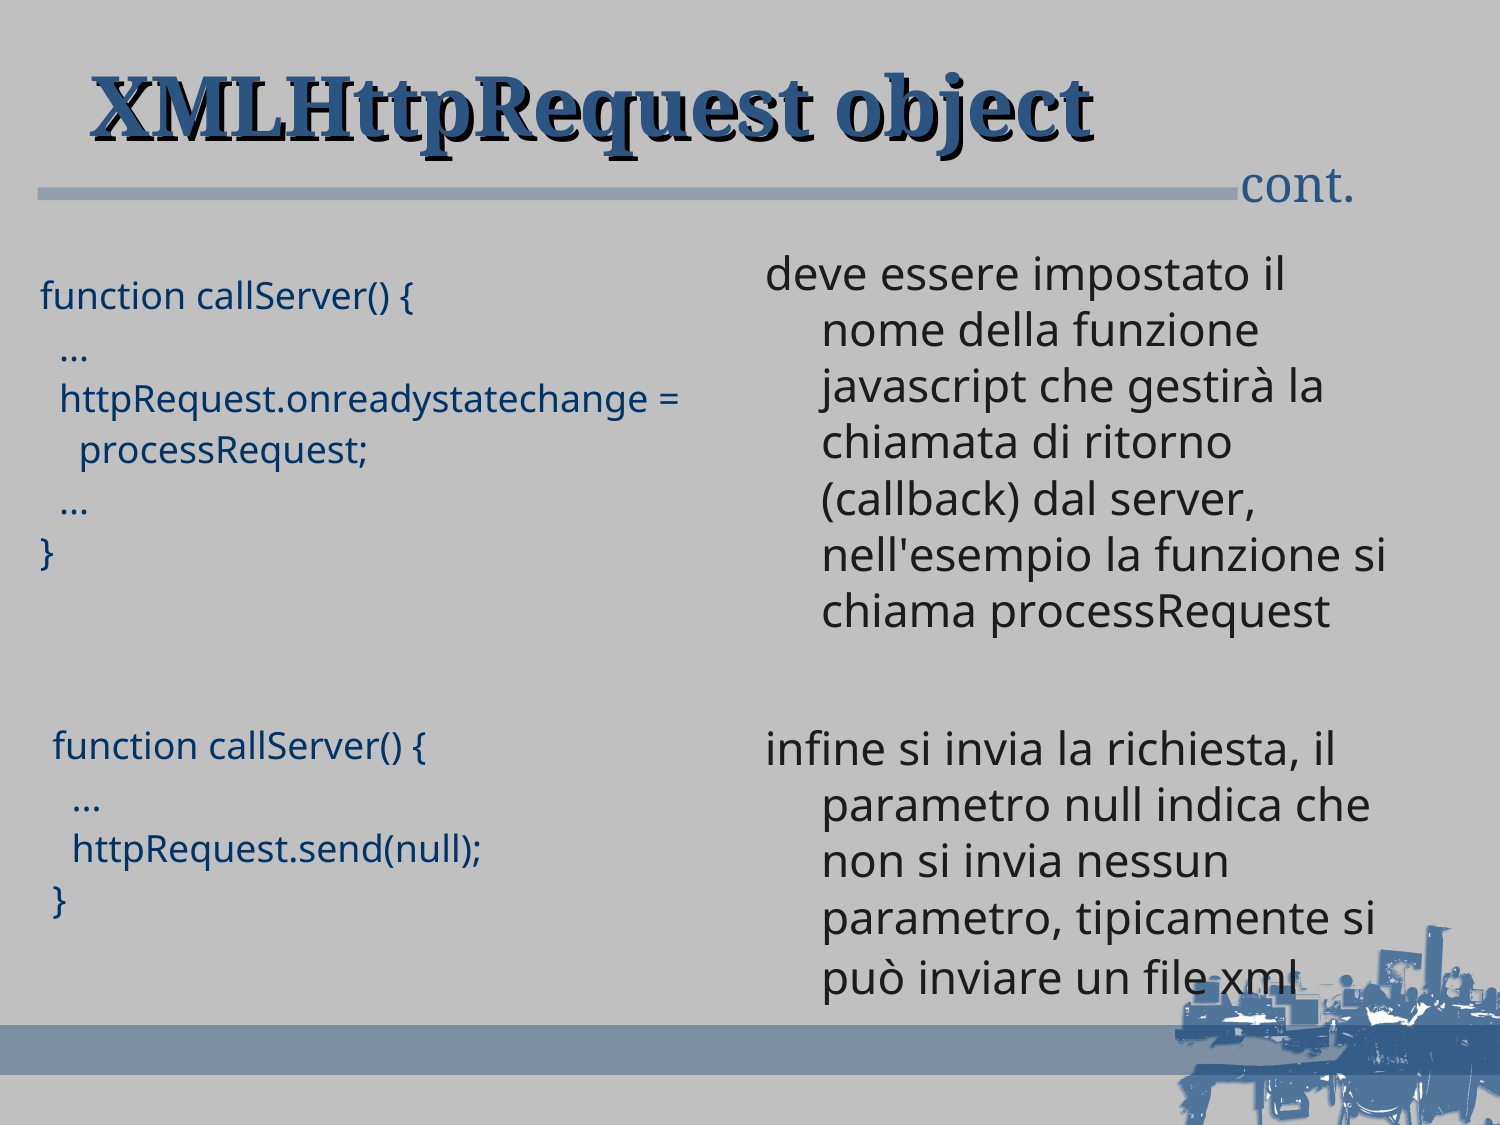

# XMLHttpRequest object
cont.
deve essere impostato il nome della funzione javascript che gestirà la chiamata di ritorno (callback) dal server, nell'esempio la funzione si chiama processRequest
infine si invia la richiesta, il parametro null indica che non si invia nessun parametro, tipicamente si può inviare un file xml
function callServer() {
 ...
 httpRequest.onreadystatechange = processRequest;
 ...
}
function callServer() {
 ...
 httpRequest.send(null);
}